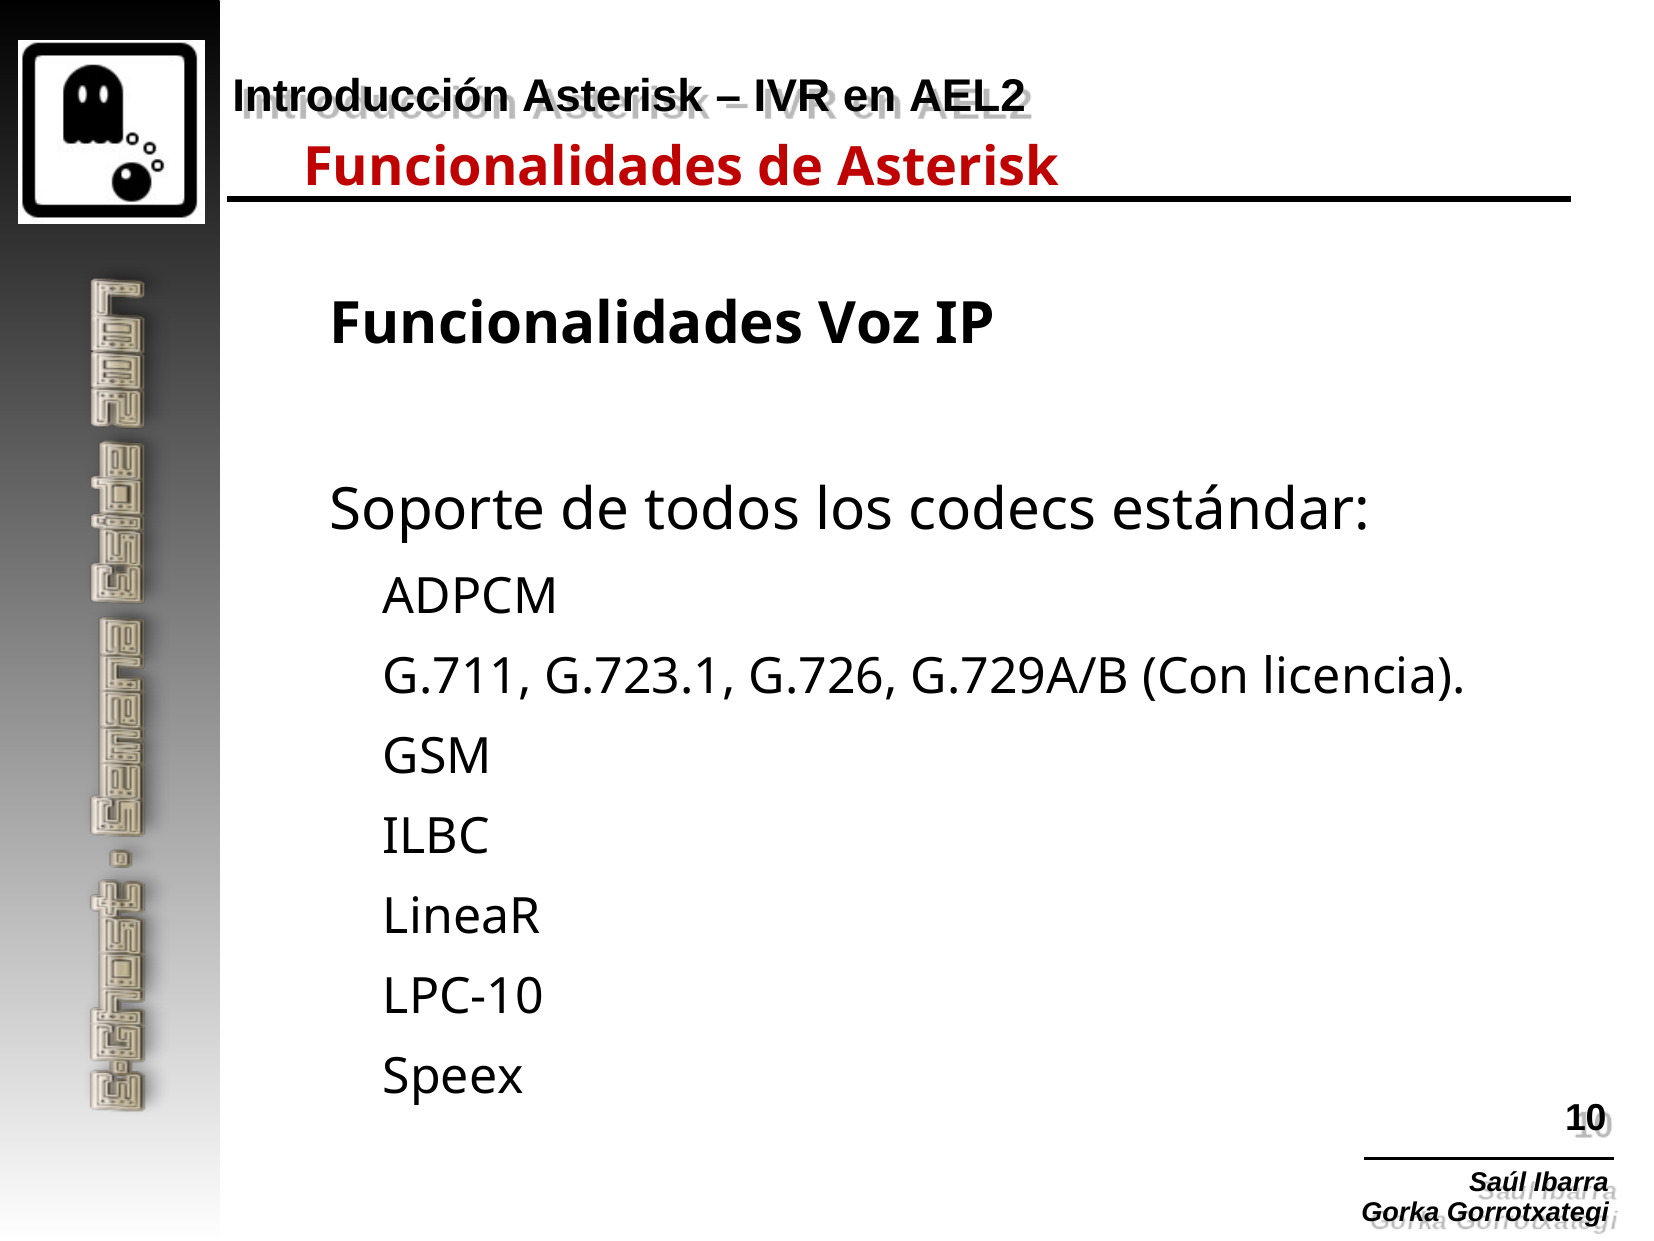

Funcionalidades de Asterisk
# Funcionalidades Voz IP
Soporte de todos los codecs estándar:
ADPCM
G.711, G.723.1, G.726, G.729A/B (Con licencia).
GSM
ILBC
LineaR
LPC-10
Speex